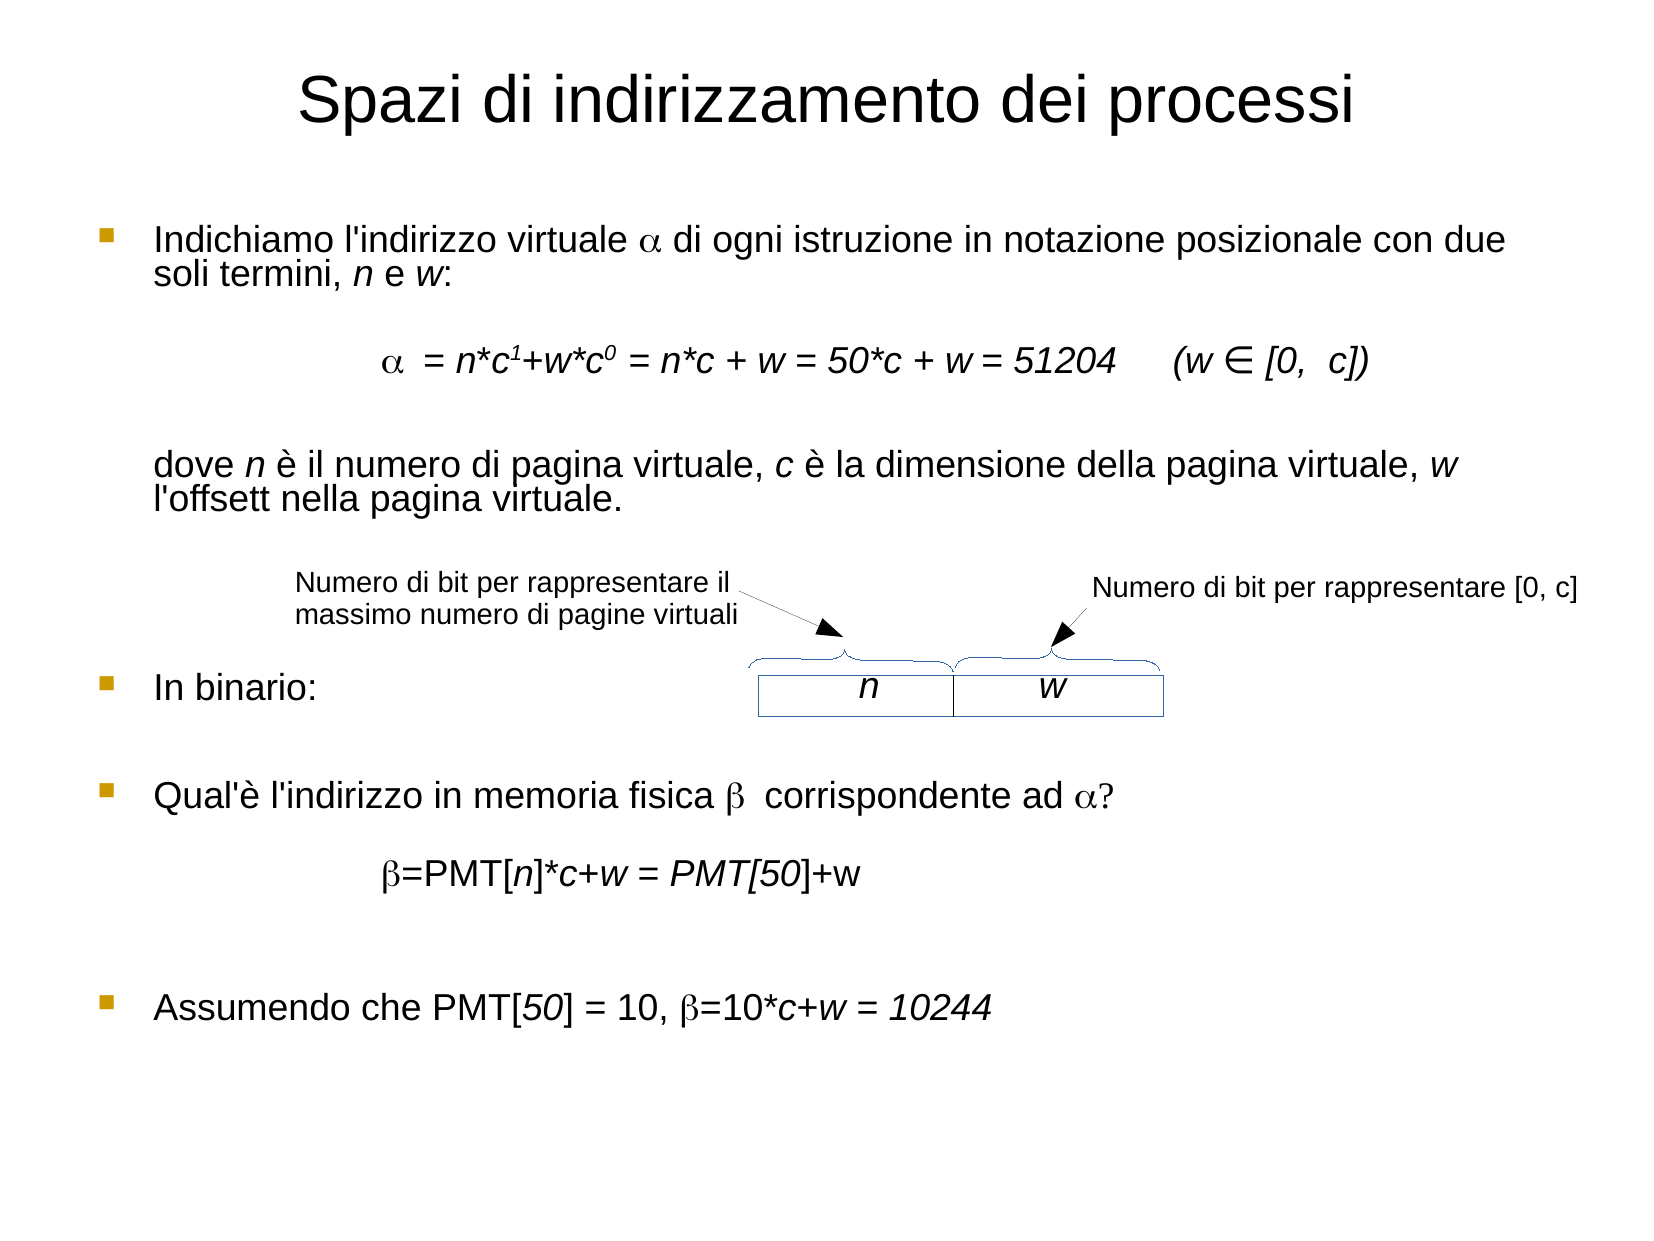

# Spazi di indirizzamento dei processi
Indichiamo l'indirizzo virtuale a di ogni istruzione in notazione posizionale con due soli termini, n e w:
a = n*c1+w*c0 = n*c + w = 50*c + w	= 51204	 (w ∈ [0, c])
dove n è il numero di pagina virtuale, c è la dimensione della pagina virtuale, w l'offsett nella pagina virtuale.
In binario:
Qual'è l'indirizzo in memoria fisica b corrispondente ad a?
b=PMT[n]*c+w = PMT[50]+w
Assumendo che PMT[50] = 10, b=10*c+w = 10244
Numero di bit per rappresentare il massimo numero di pagine virtuali
Numero di bit per rappresentare [0, c]
n
w